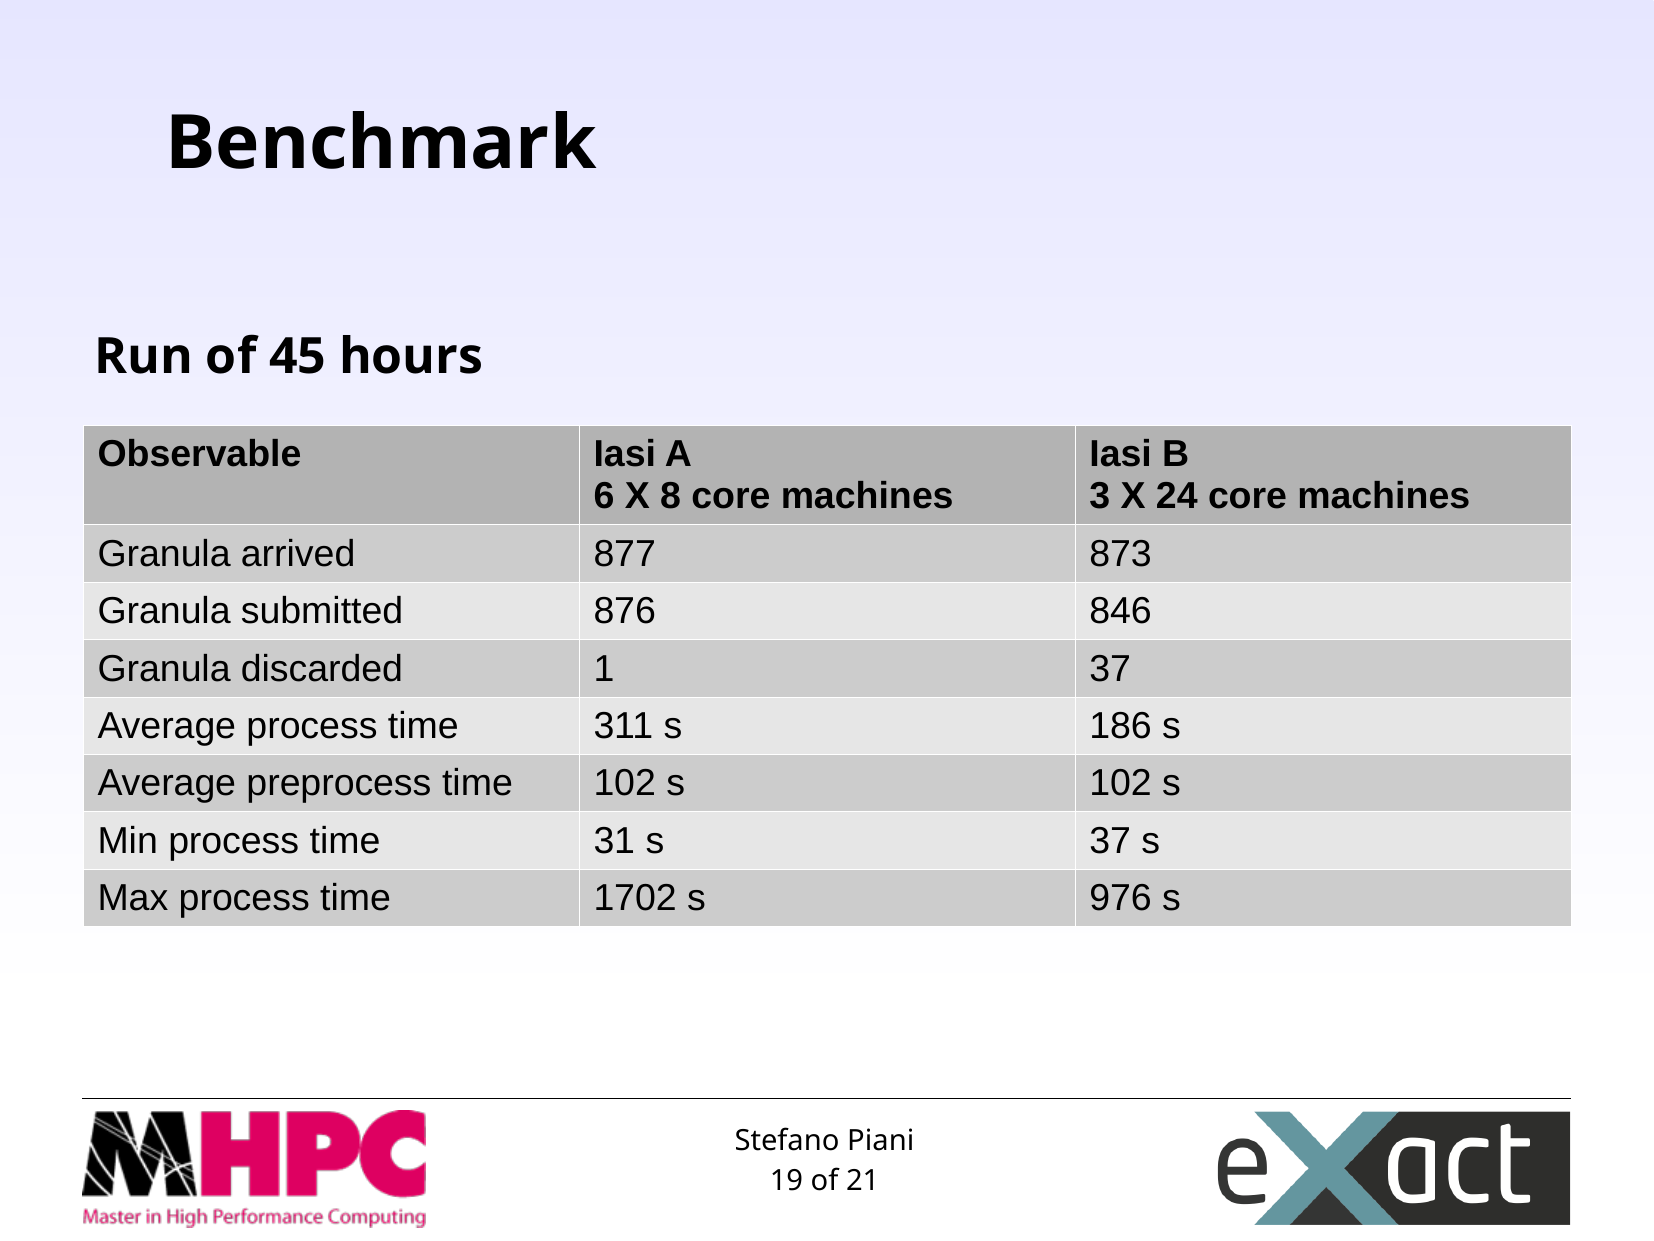

# Benchmark
Run of 45 hours
| Observable | Iasi A 6 X 8 core machines | Iasi B 3 X 24 core machines |
| --- | --- | --- |
| Granula arrived | 877 | 873 |
| Granula submitted | 876 | 846 |
| Granula discarded | 1 | 37 |
| Average process time | 311 s | 186 s |
| Average preprocess time | 102 s | 102 s |
| Min process time | 31 s | 37 s |
| Max process time | 1702 s | 976 s |
19